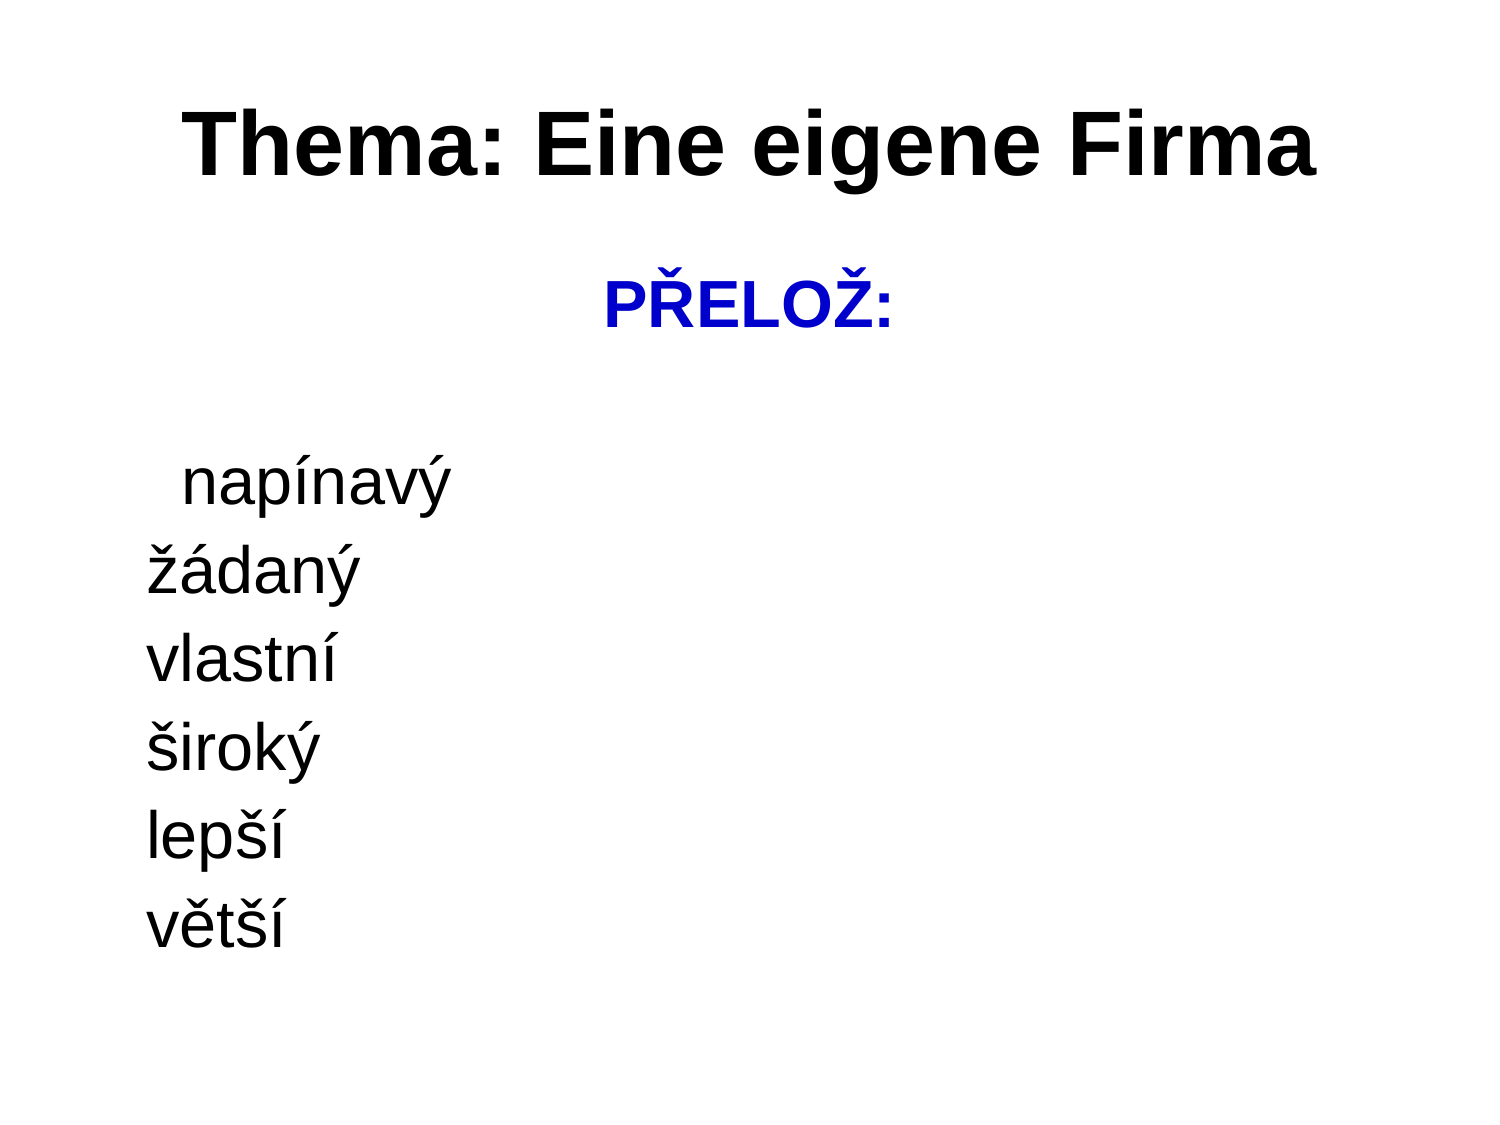

# Thema: Eine eigene Firma
PŘELOŽ:
	napínavý
	žádaný
	vlastní
	široký
	lepší
	větší